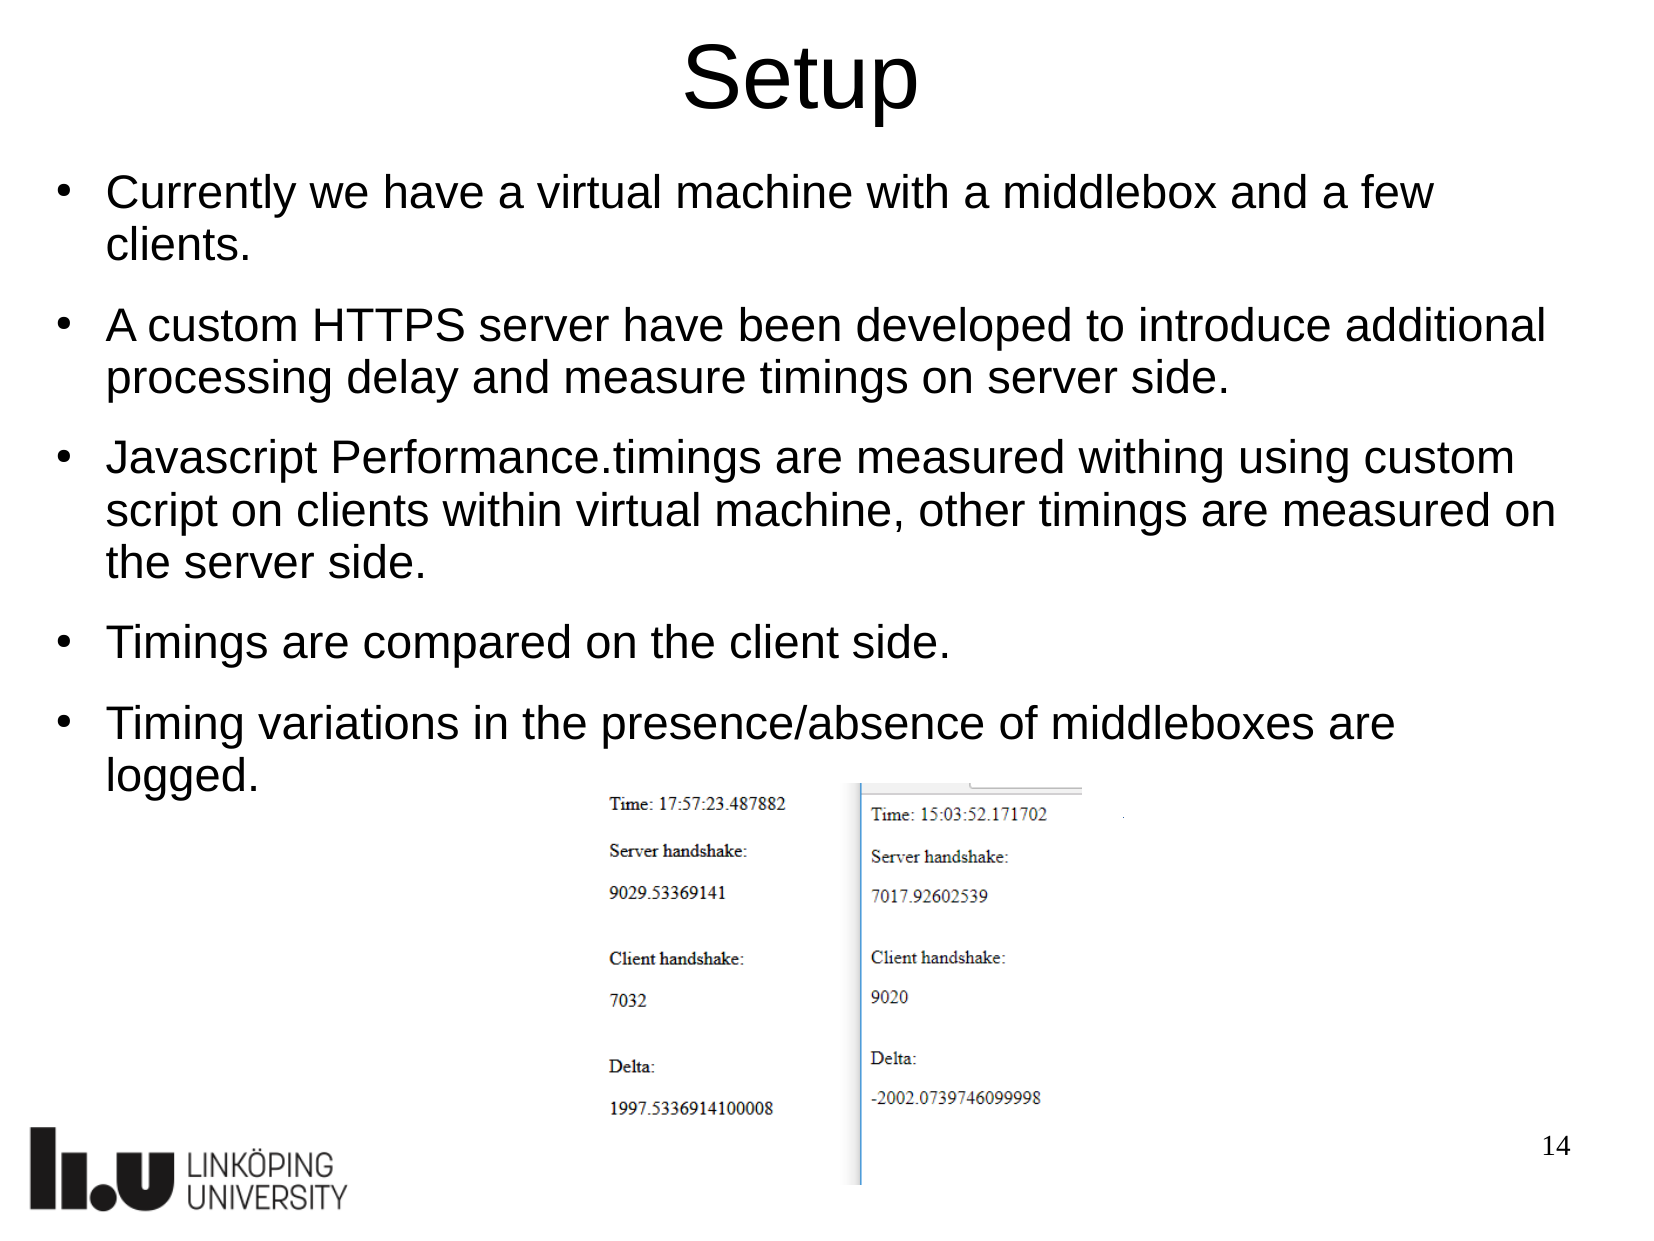

# Setup
Currently we have a virtual machine with a middlebox and a few clients.
A custom HTTPS server have been developed to introduce additional processing delay and measure timings on server side.
Javascript Performance.timings are measured withing using custom script on clients within virtual machine, other timings are measured on the server side.
Timings are compared on the client side.
Timing variations in the presence/absence of middleboxes are logged.
14